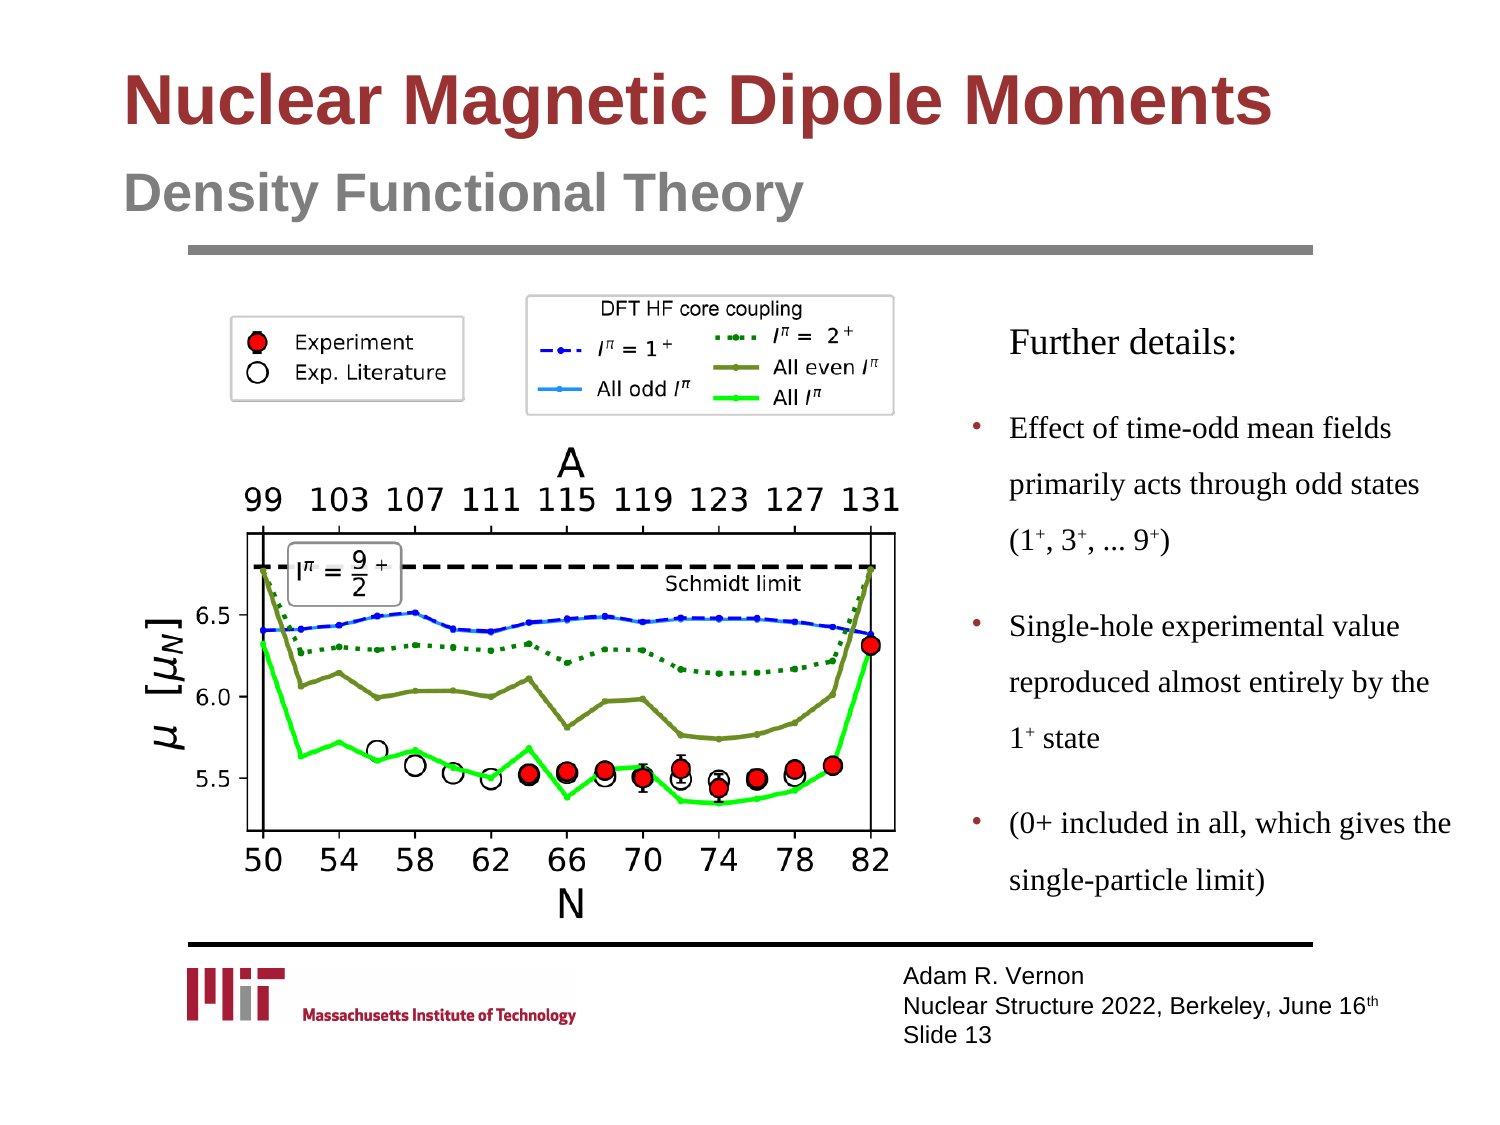

# Nuclear Magnetic Dipole Moments Density Functional Theory
Further details:
Effect of time-odd mean fields primarily acts through odd states (1+, 3+, ... 9+)
Single-hole experimental value reproduced almost entirely by the 1+ state
(0+ included in all, which gives the single-particle limit)
Adam R. Vernon
Nuclear Structure 2022, Berkeley, June 16th
Slide 13